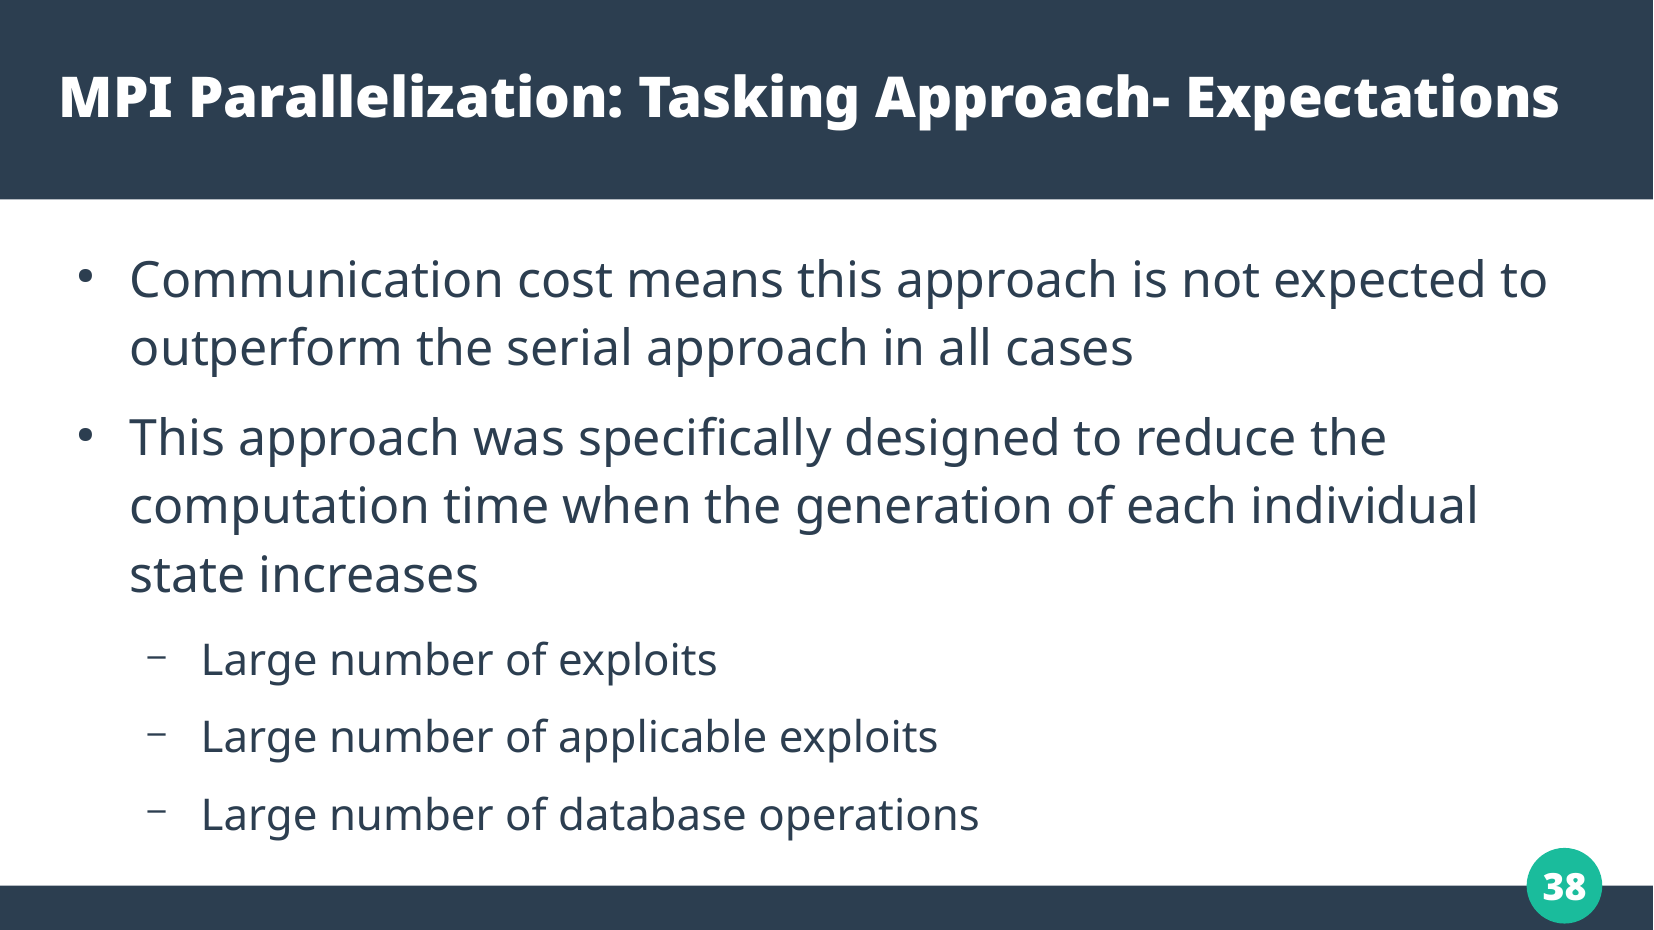

# MPI Parallelization: Tasking Approach- Expectations
Communication cost means this approach is not expected to outperform the serial approach in all cases
This approach was specifically designed to reduce the computation time when the generation of each individual state increases
Large number of exploits
Large number of applicable exploits
Large number of database operations